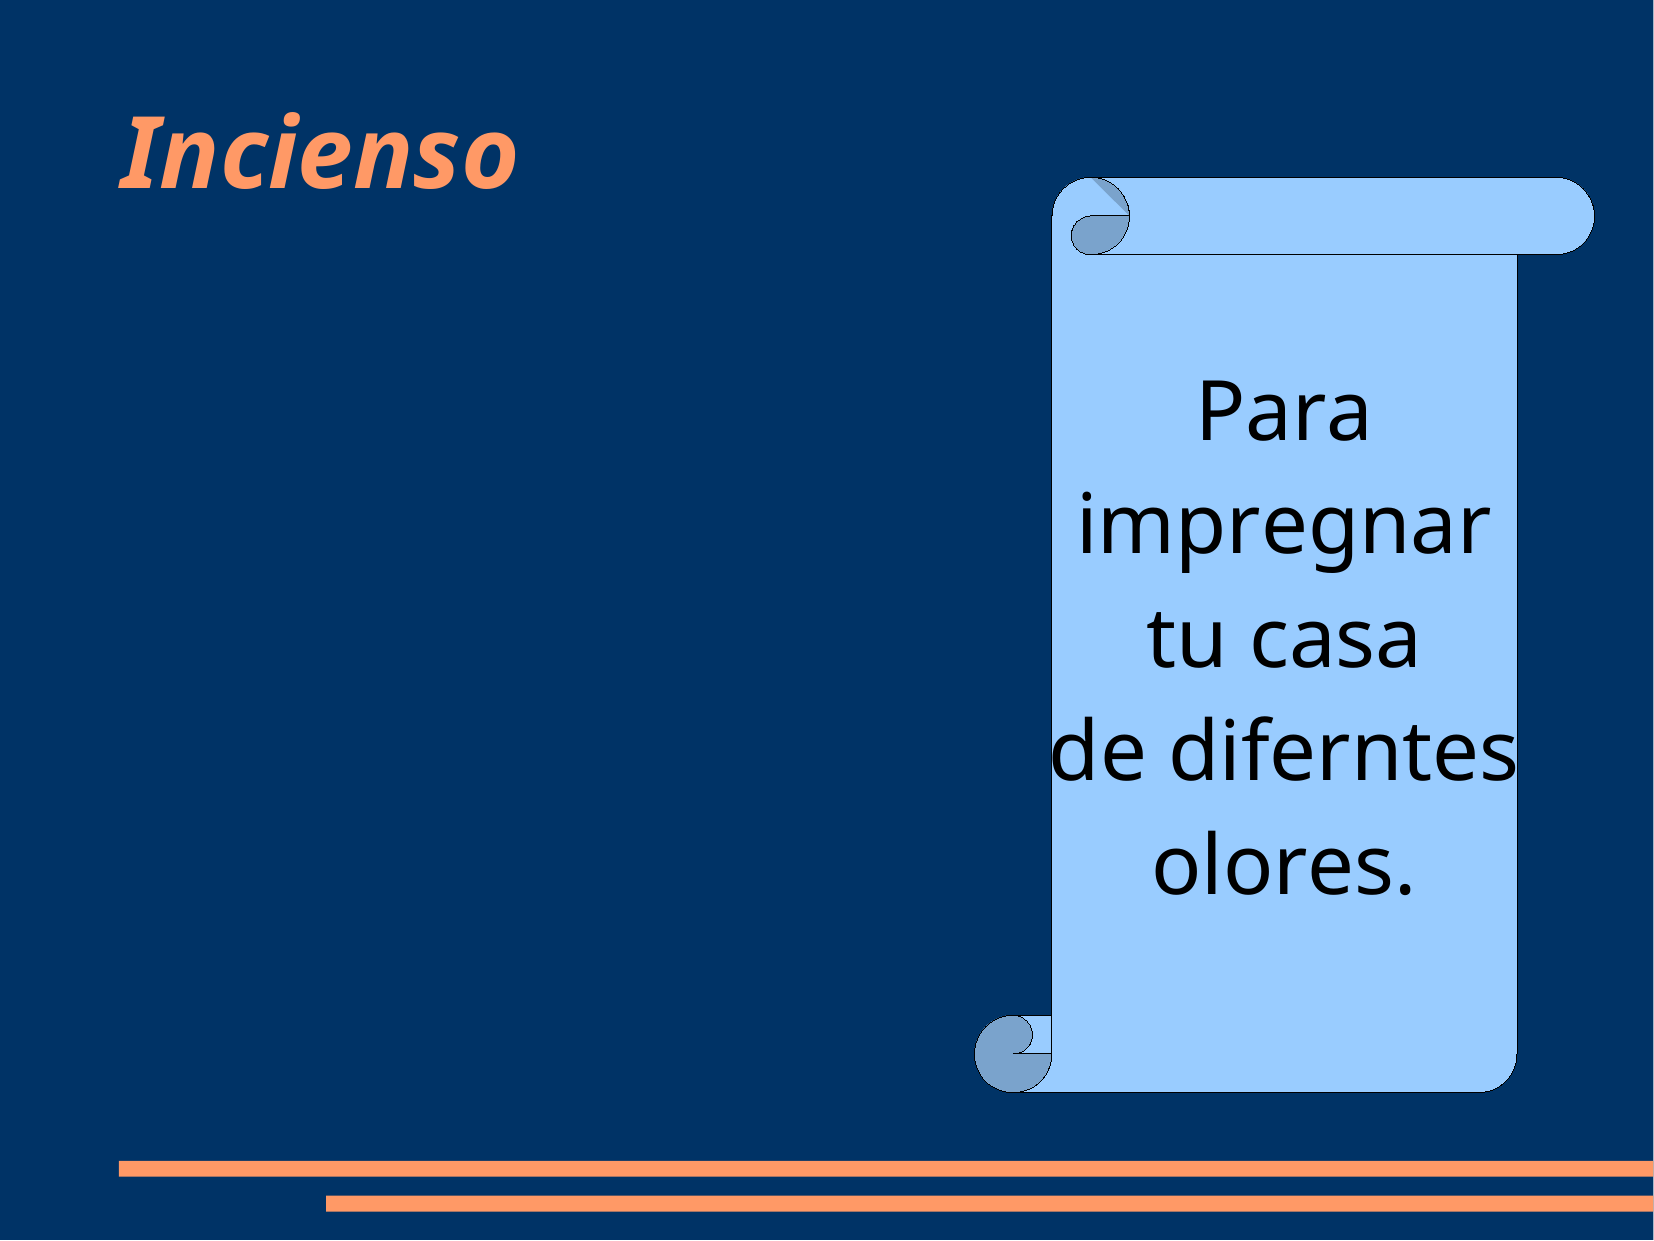

# Incienso
Para
impregnar
tu casa
de diferntes
olores.